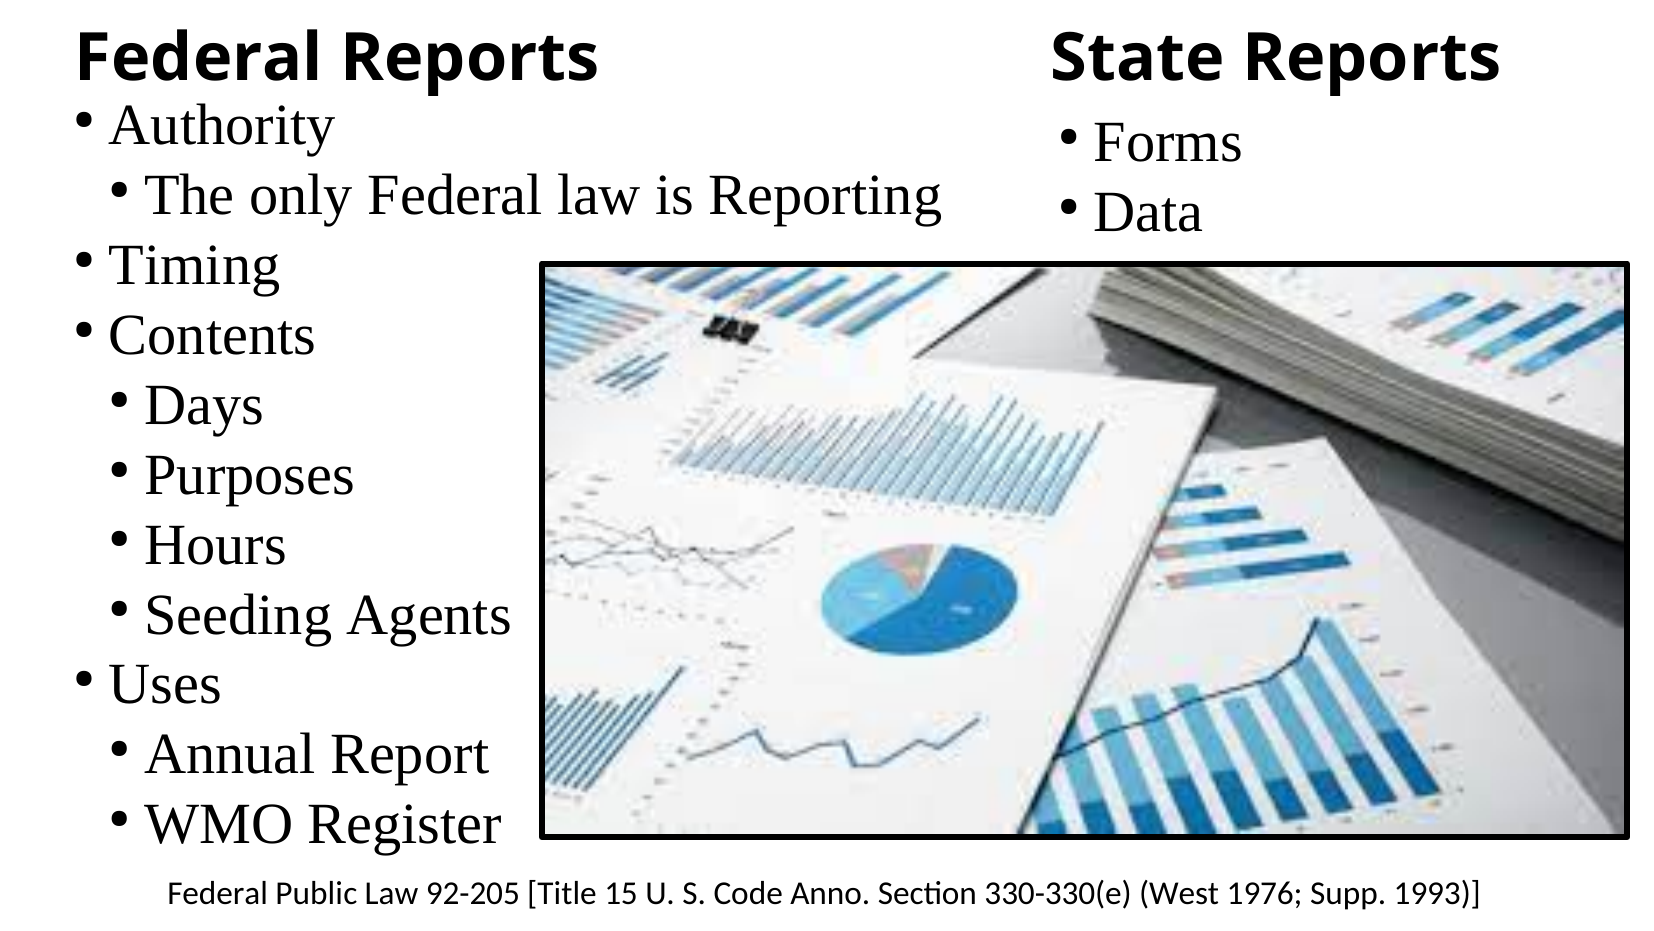

# Federal Reports
State Reports
Authority
The only Federal law is Reporting
Timing
Contents
Days
Purposes
Hours
Seeding Agents
Uses
Annual Report
WMO Register
Forms
Data
Federal Public Law 92-205 [Title 15 U. S. Code Anno. Section 330-330(e) (West 1976; Supp. 1993)]